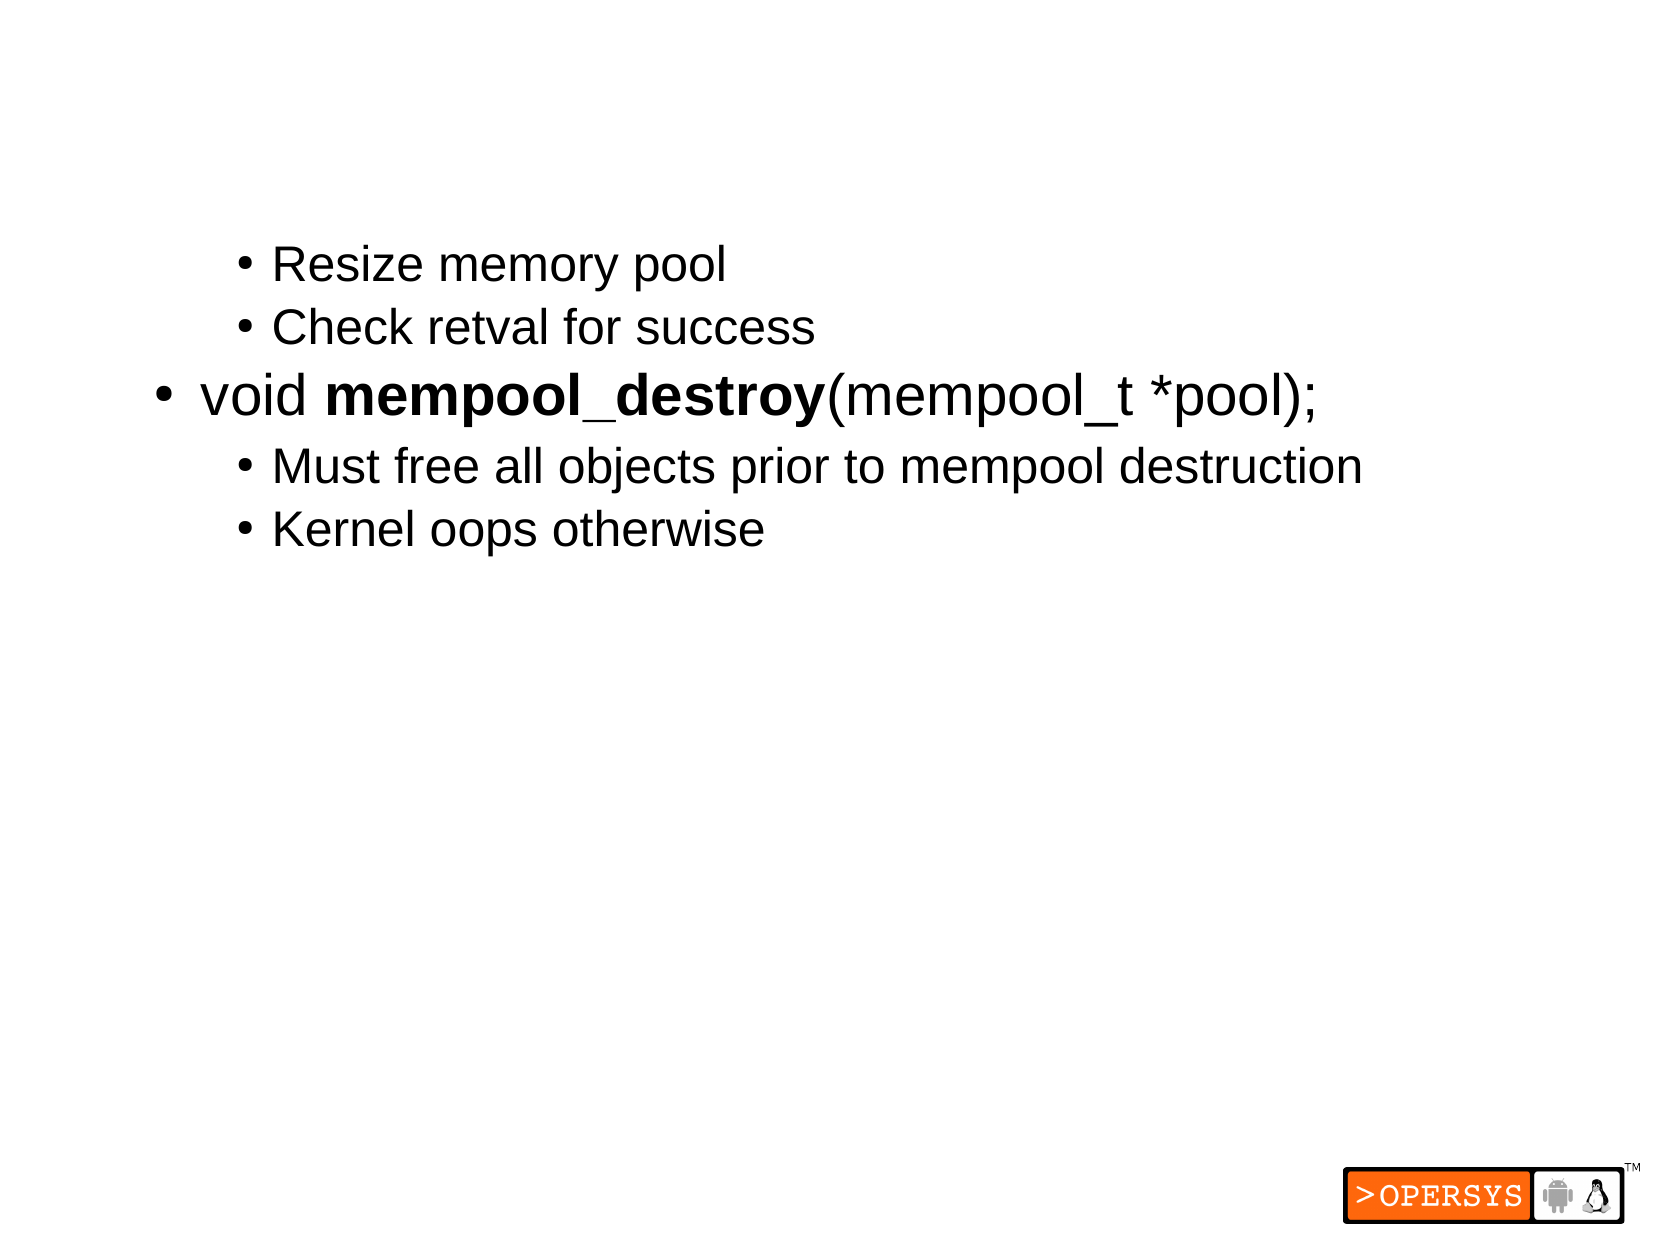

# Resize memory pool
Check retval for success
void mempool_destroy(mempool_t *pool);
Must free all objects prior to mempool destruction
Kernel oops otherwise